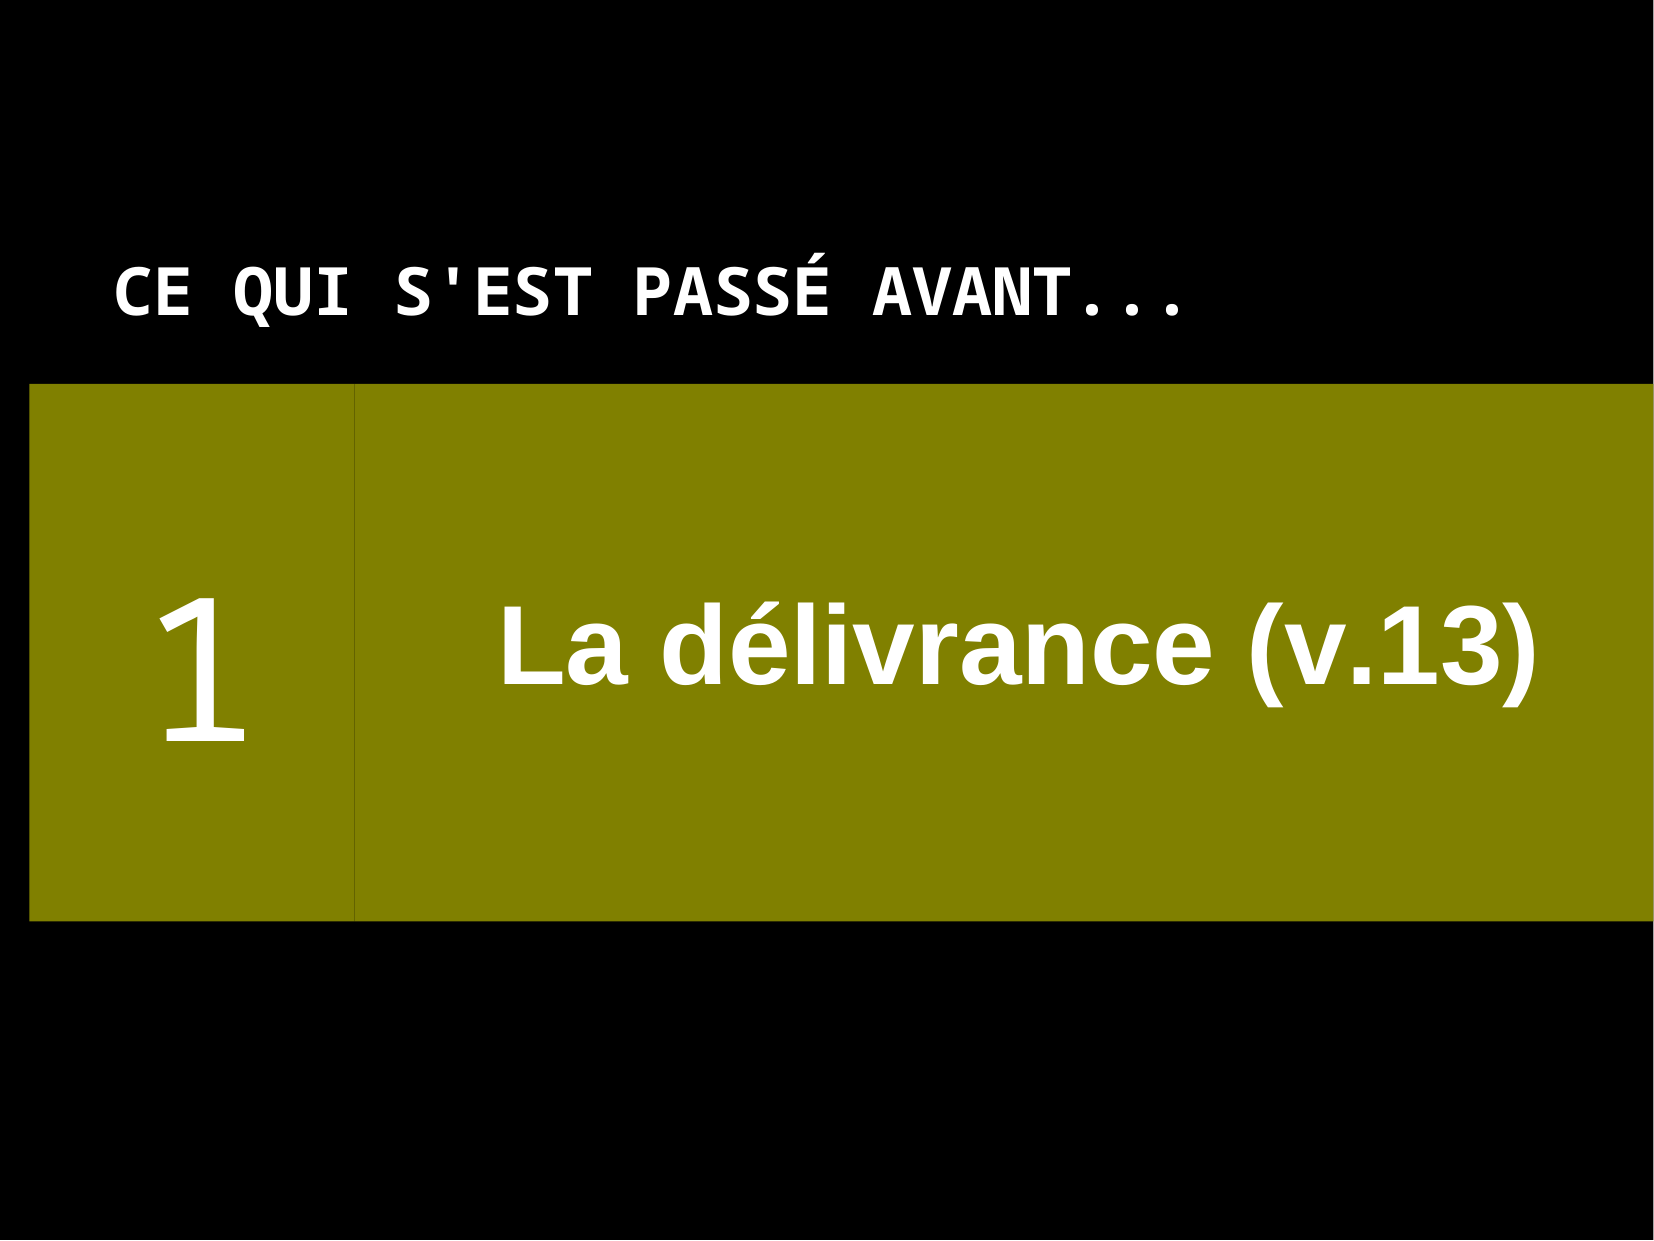

CE QUI S'EST PASSÉ AVANT...
La délivrance (v.13)
1